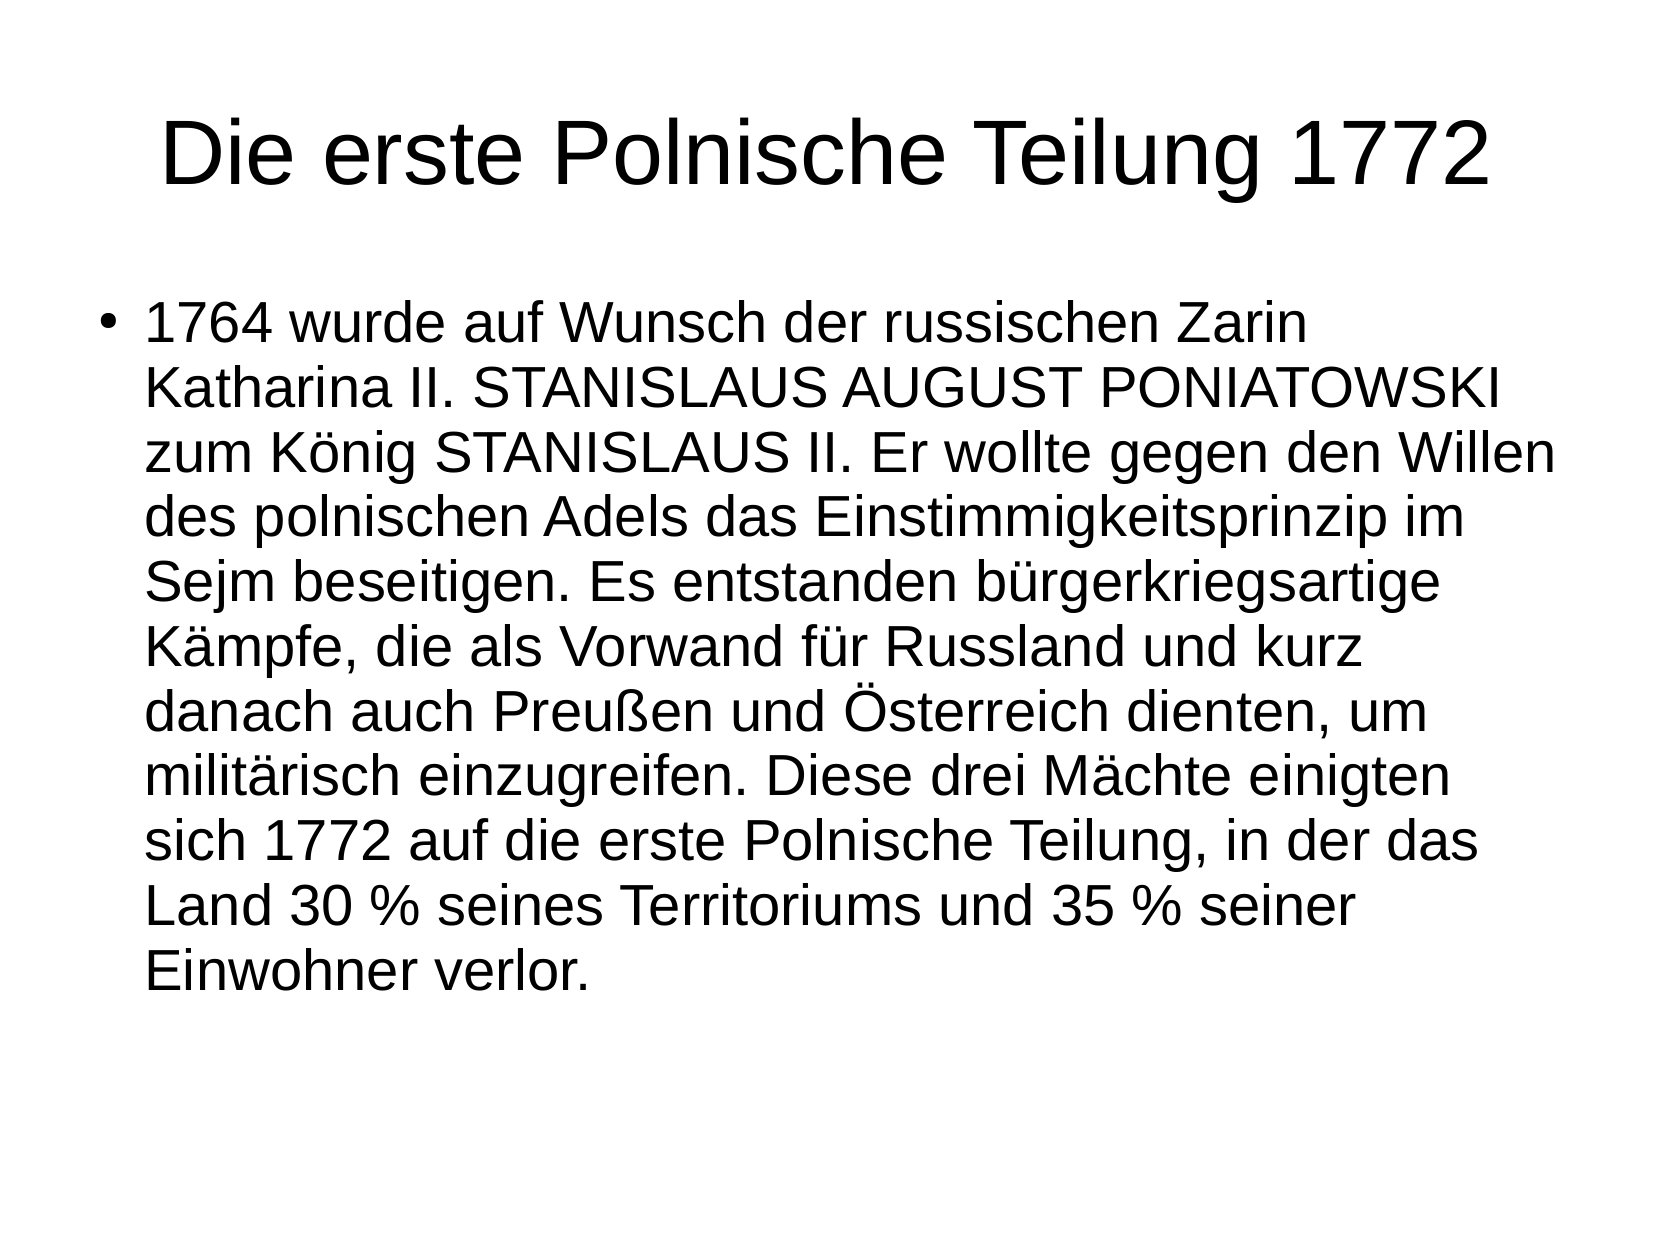

# Die erste Polnische Teilung 1772
1764 wurde auf Wunsch der russischen Zarin Katharina II. STANISLAUS AUGUST PONIATOWSKI zum König STANISLAUS II. Er wollte gegen den Willen des polnischen Adels das Einstimmigkeitsprinzip im Sejm beseitigen. Es entstanden bürgerkriegsartige Kämpfe, die als Vorwand für Russland und kurz danach auch Preußen und Österreich dienten, um militärisch einzugreifen. Diese drei Mächte einigten sich 1772 auf die erste Polnische Teilung, in der das Land 30 % seines Territoriums und 35 % seiner Einwohner verlor.